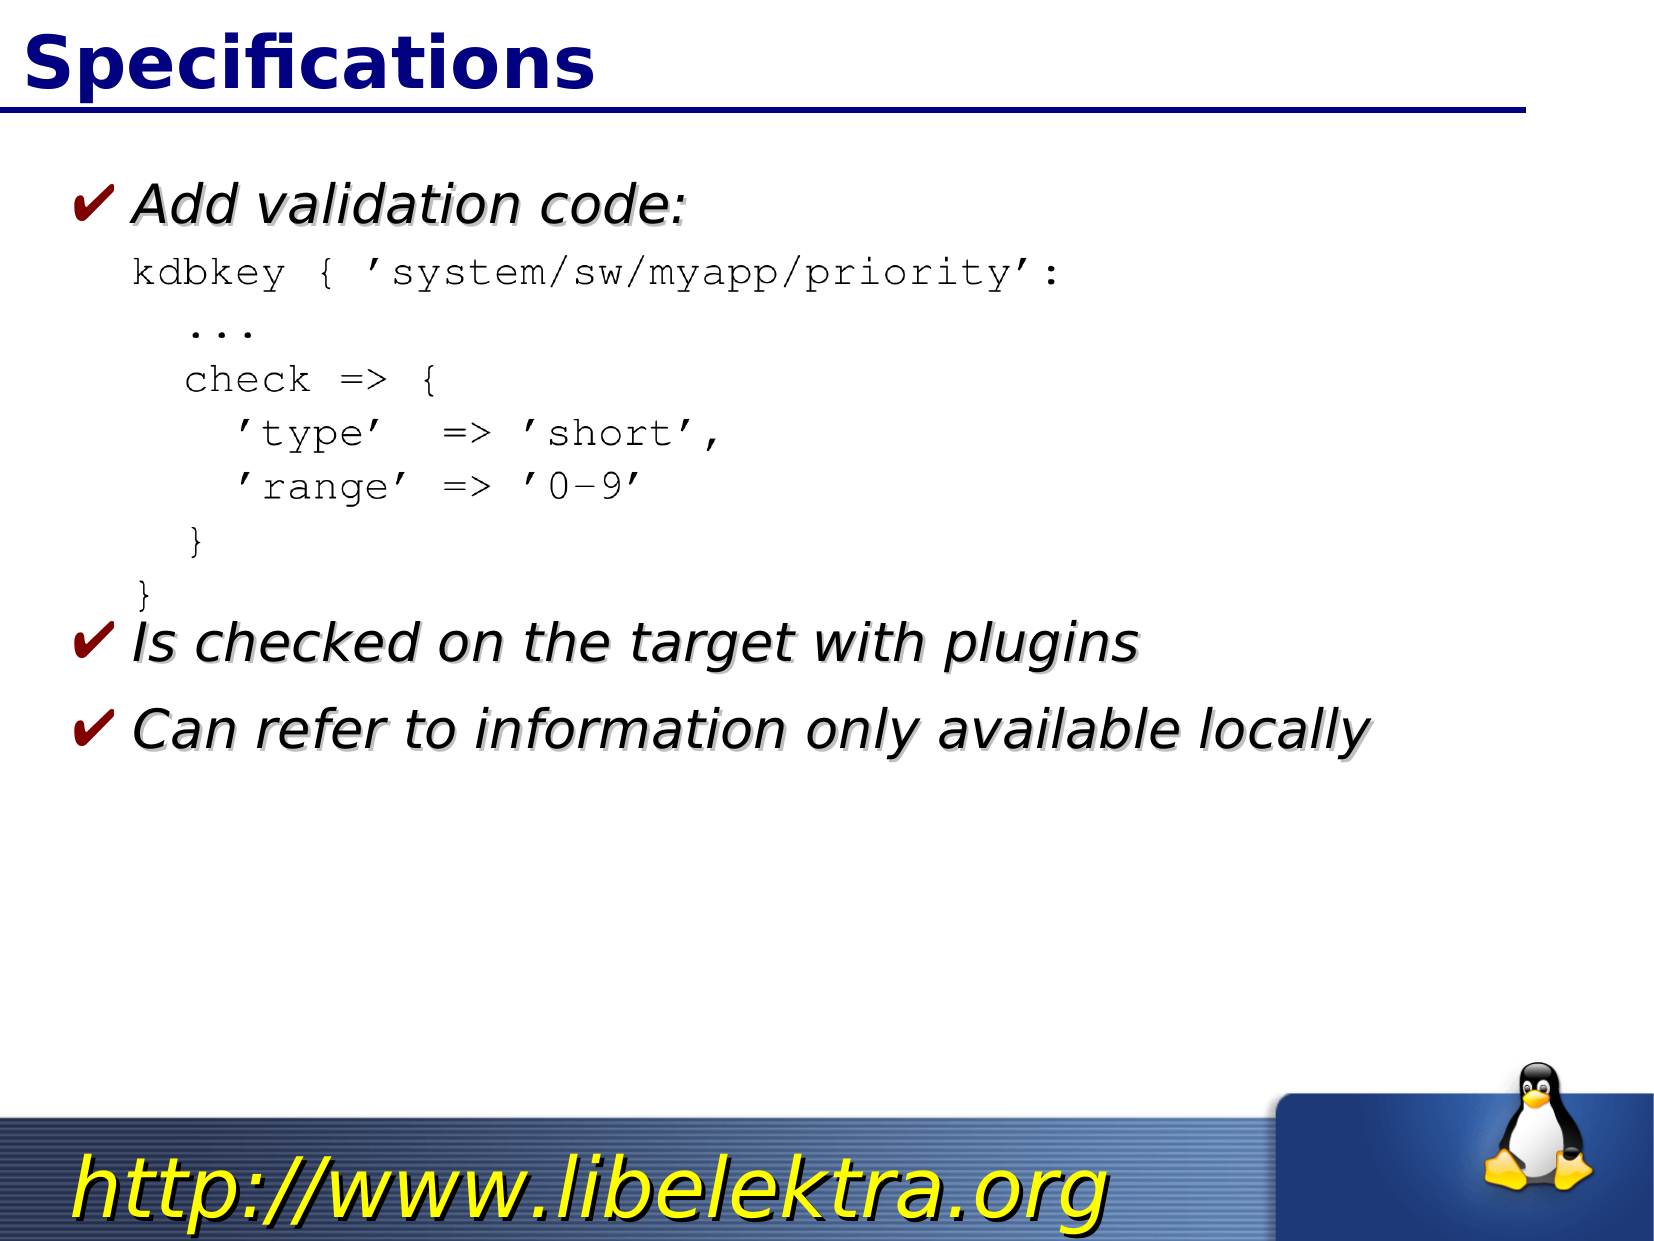

Specifications
# Add validation code:
Is checked on the target with plugins
Can refer to information only available locally